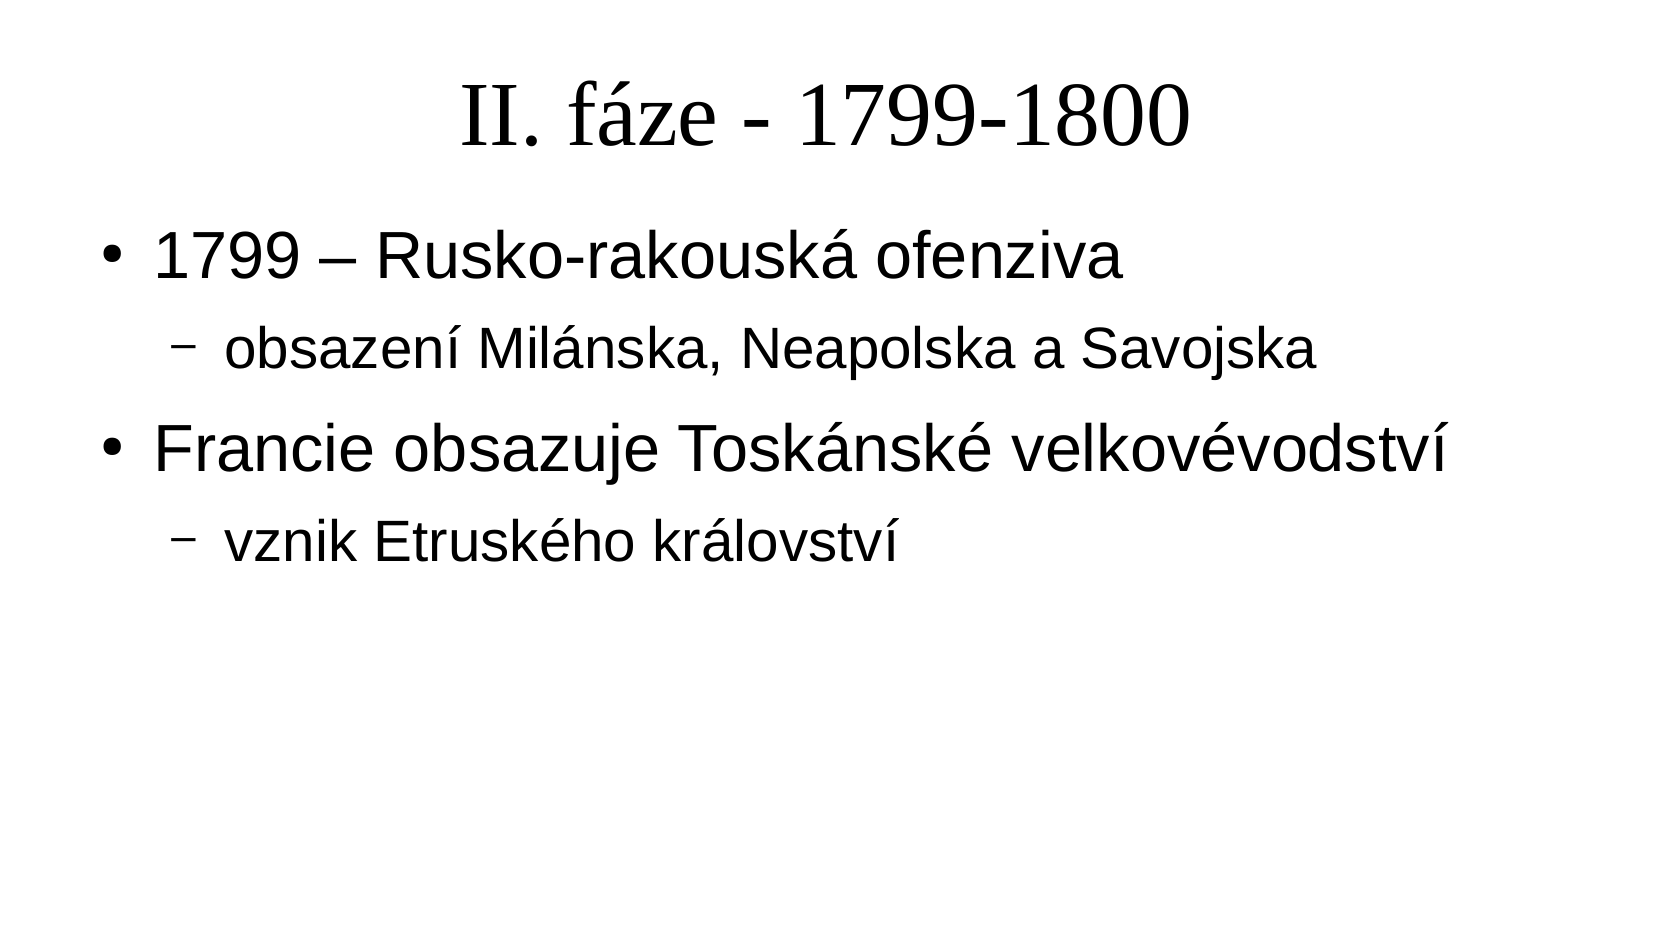

# II. fáze - 1799-1800
1799 – Rusko-rakouská ofenziva
obsazení Milánska, Neapolska a Savojska
Francie obsazuje Toskánské velkovévodství
vznik Etruského království